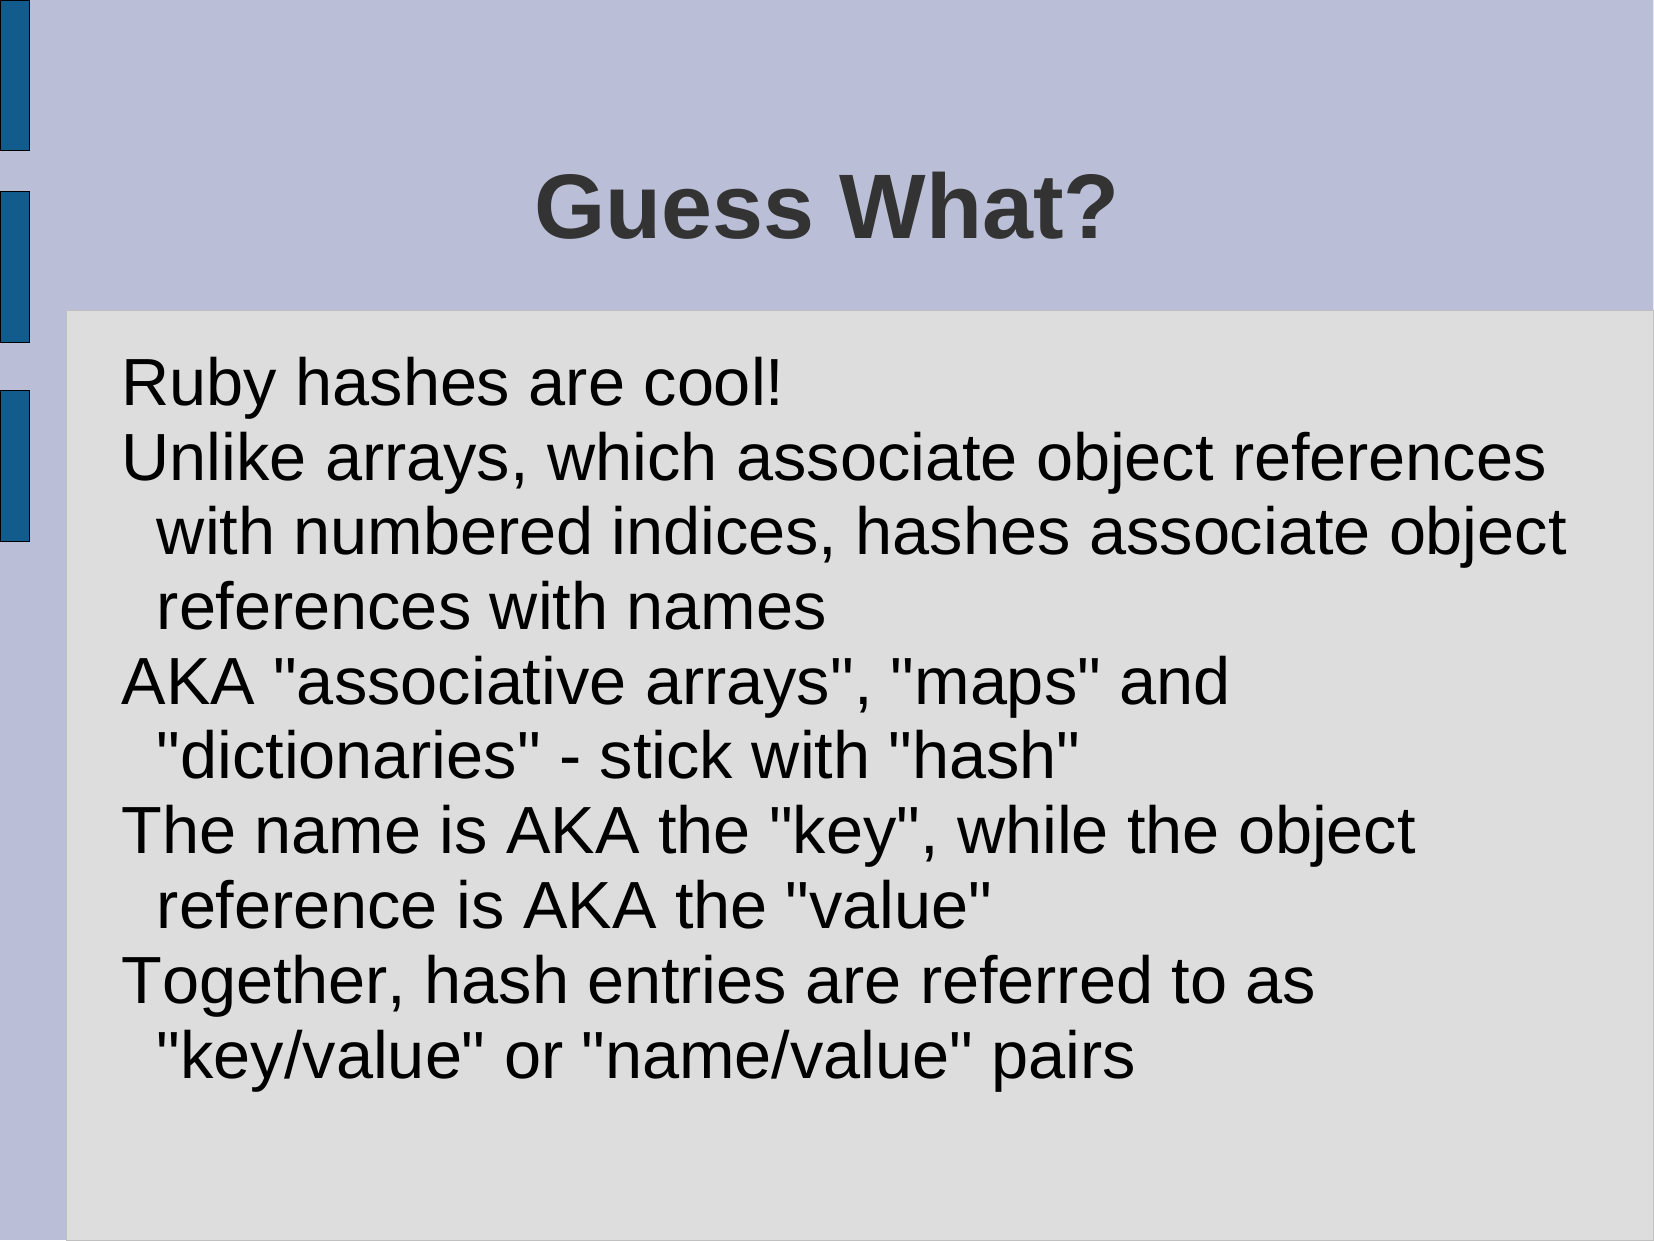

# Guess What?
Ruby hashes are cool!
Unlike arrays, which associate object references with numbered indices, hashes associate object references with names
AKA "associative arrays", "maps" and "dictionaries" - stick with "hash"
The name is AKA the "key", while the object reference is AKA the "value"
Together, hash entries are referred to as "key/value" or "name/value" pairs